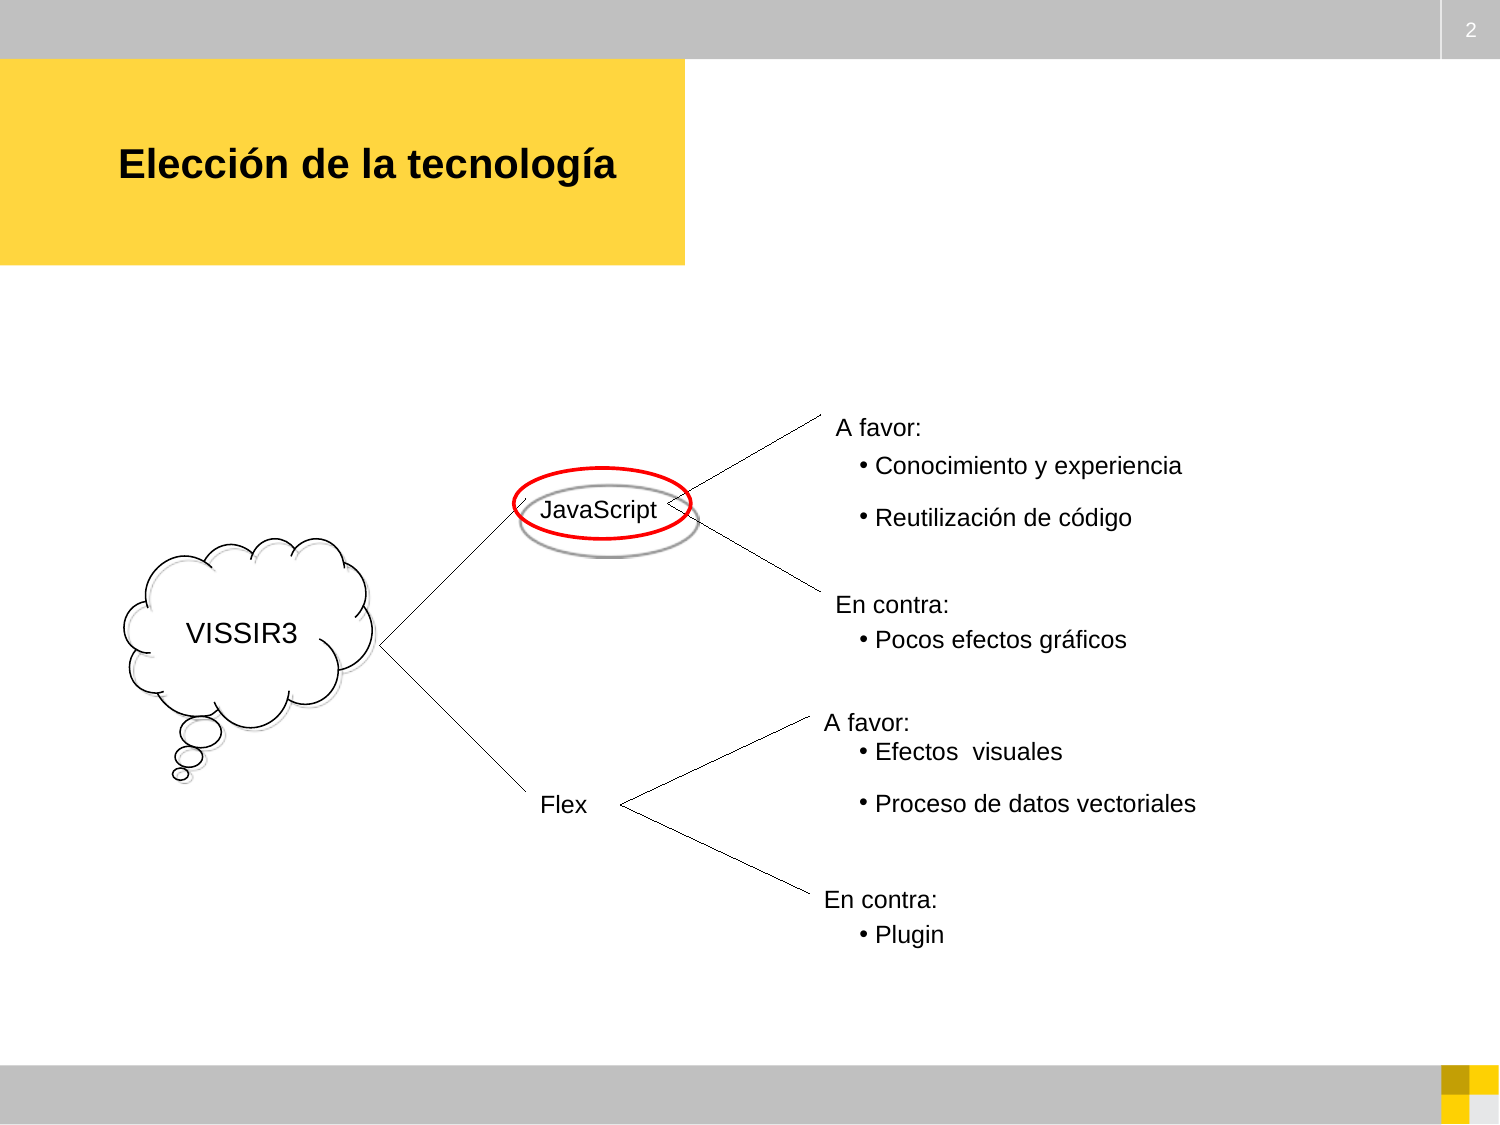

# Elección de la tecnología
A favor:
 Conocimiento y experiencia
 Reutilización de código
JavaScript
En contra:
VISSIR3
 Pocos efectos gráficos
A favor:
 Efectos visuales
 Proceso de datos vectoriales
Flex
En contra:
 Plugin